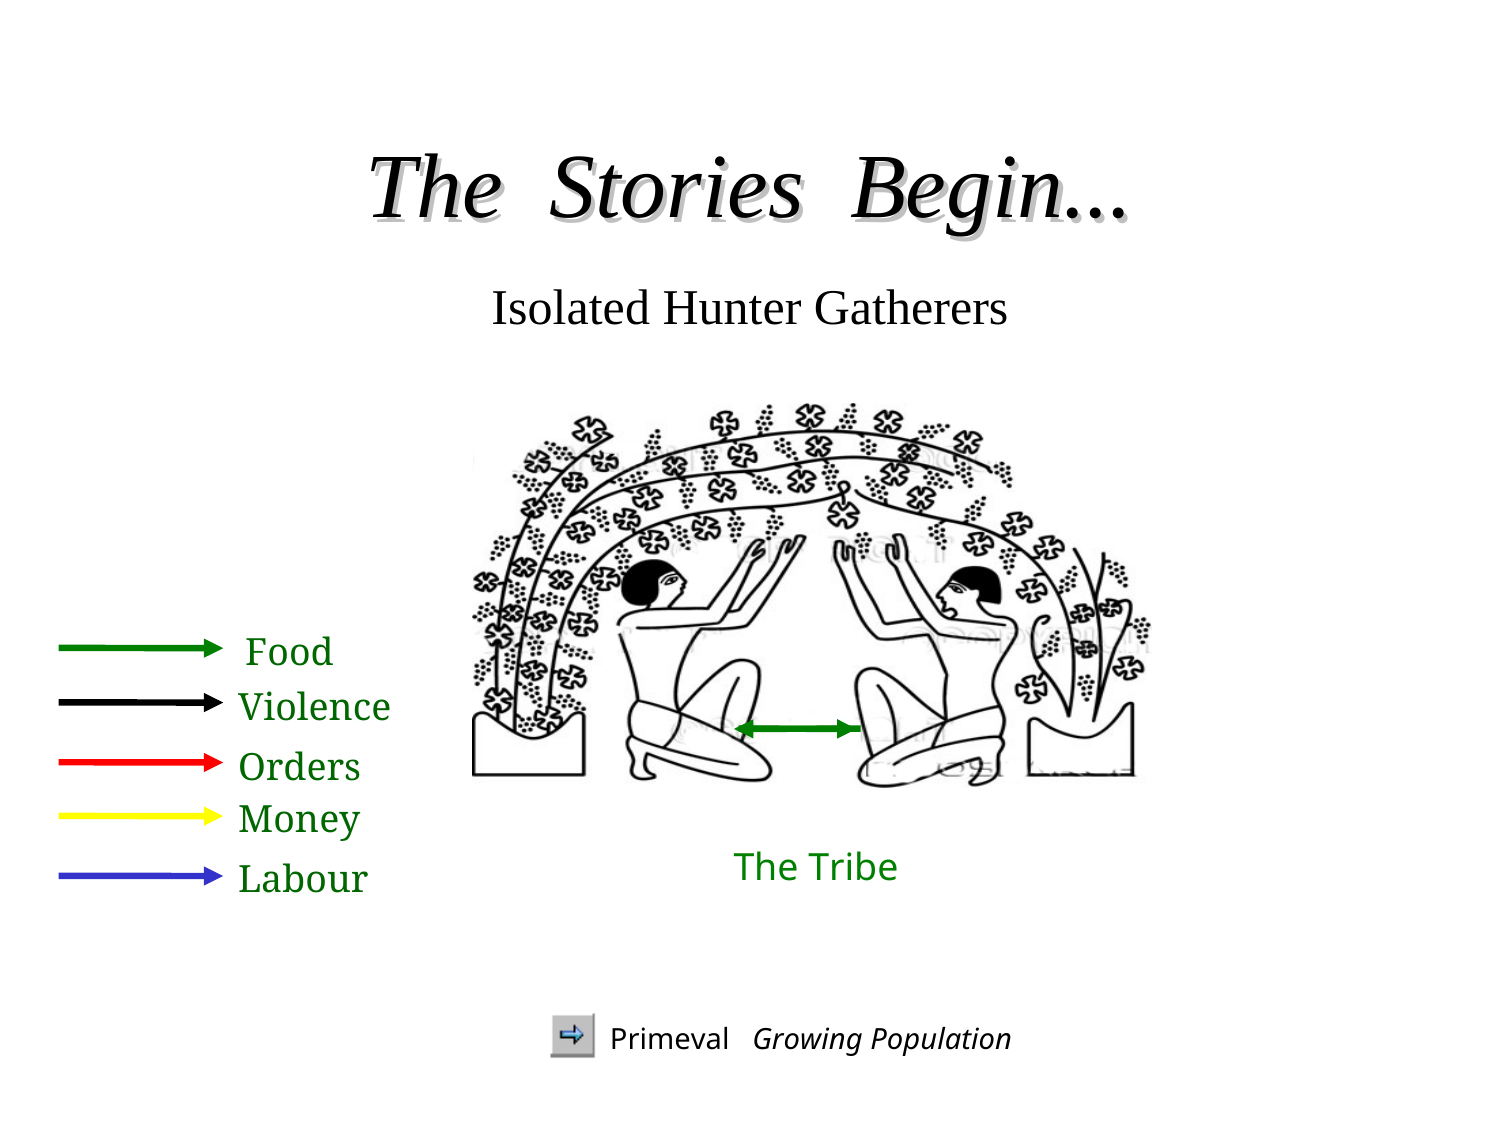

# The Stories Begin...
Isolated Hunter Gatherers
The Tribe
Food
Violence
Orders
Money
Labour
 Primeval Growing Population